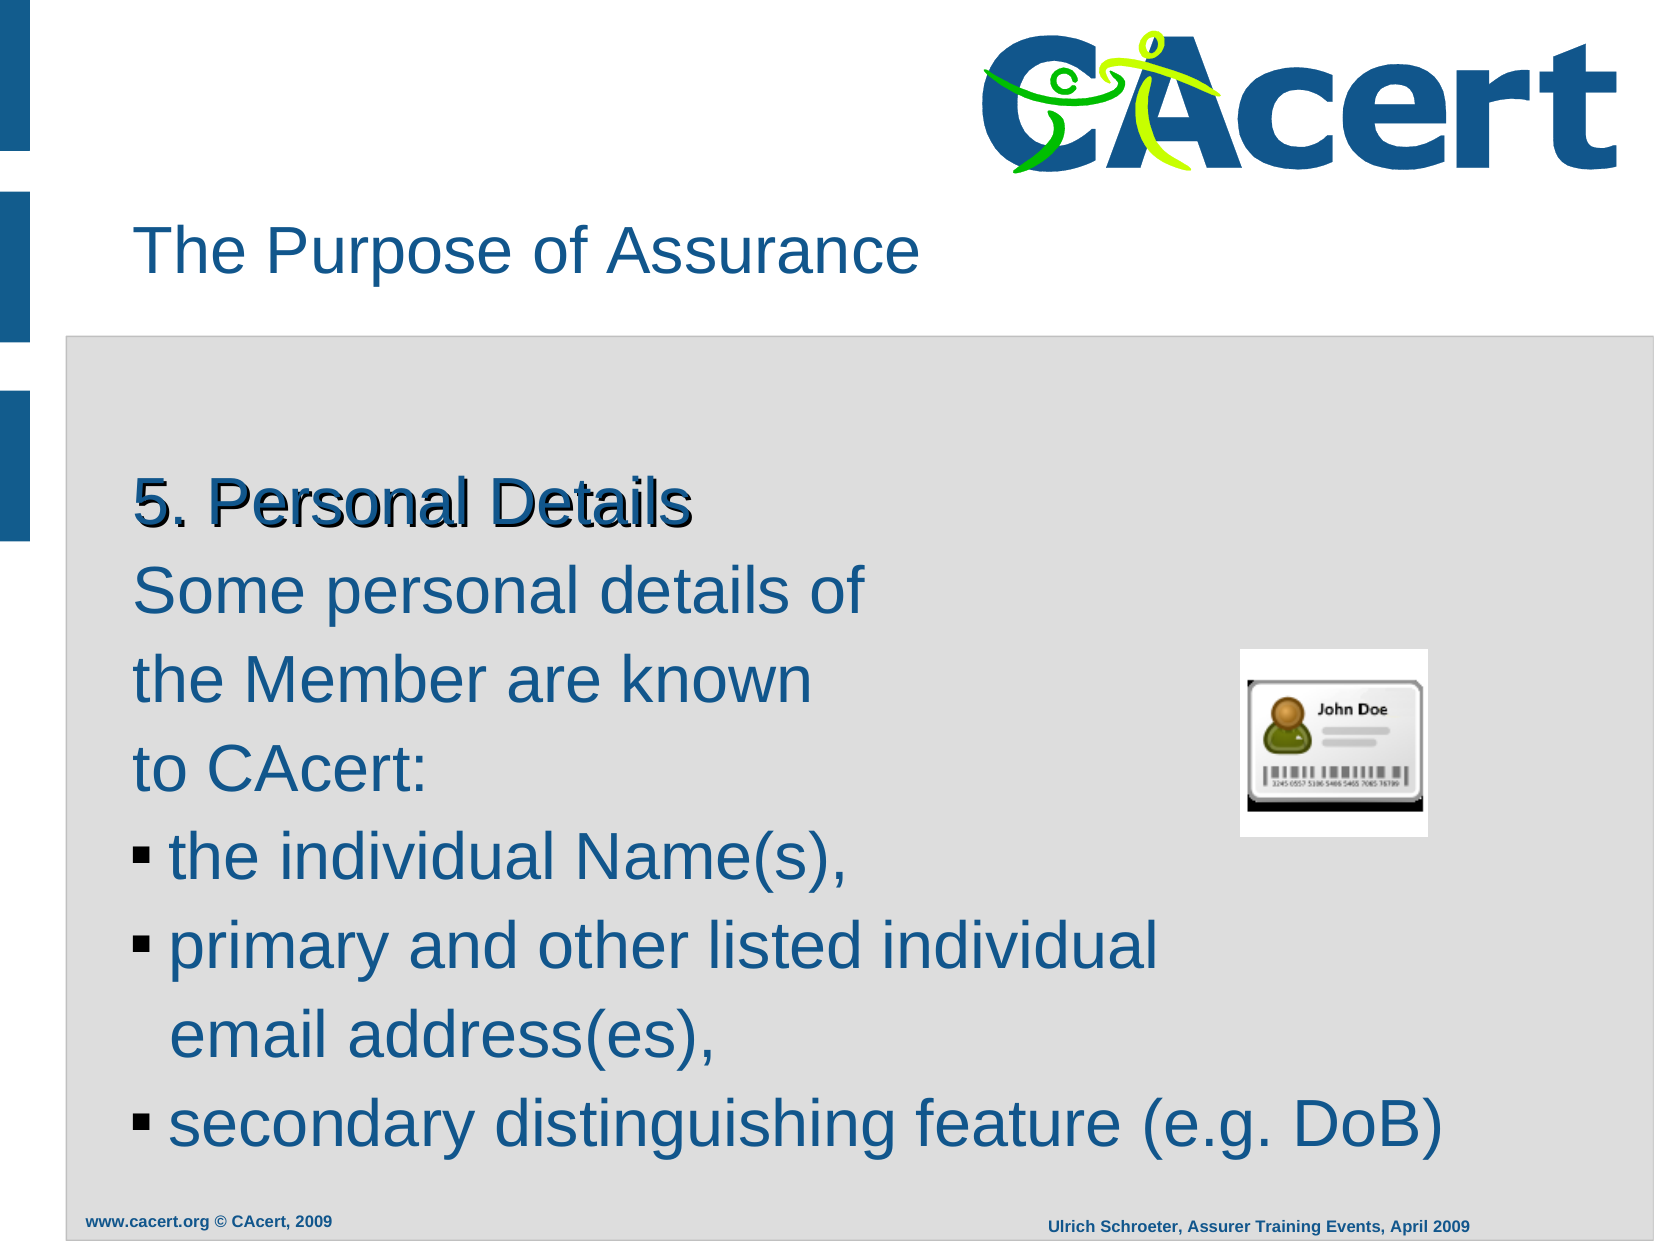

The Purpose of Assurance
5. Personal Details
Some personal details of
the Member are known
to CAcert:
 the individual Name(s),
 primary and other listed individual
 email address(es),
 secondary distinguishing feature (e.g. DoB)